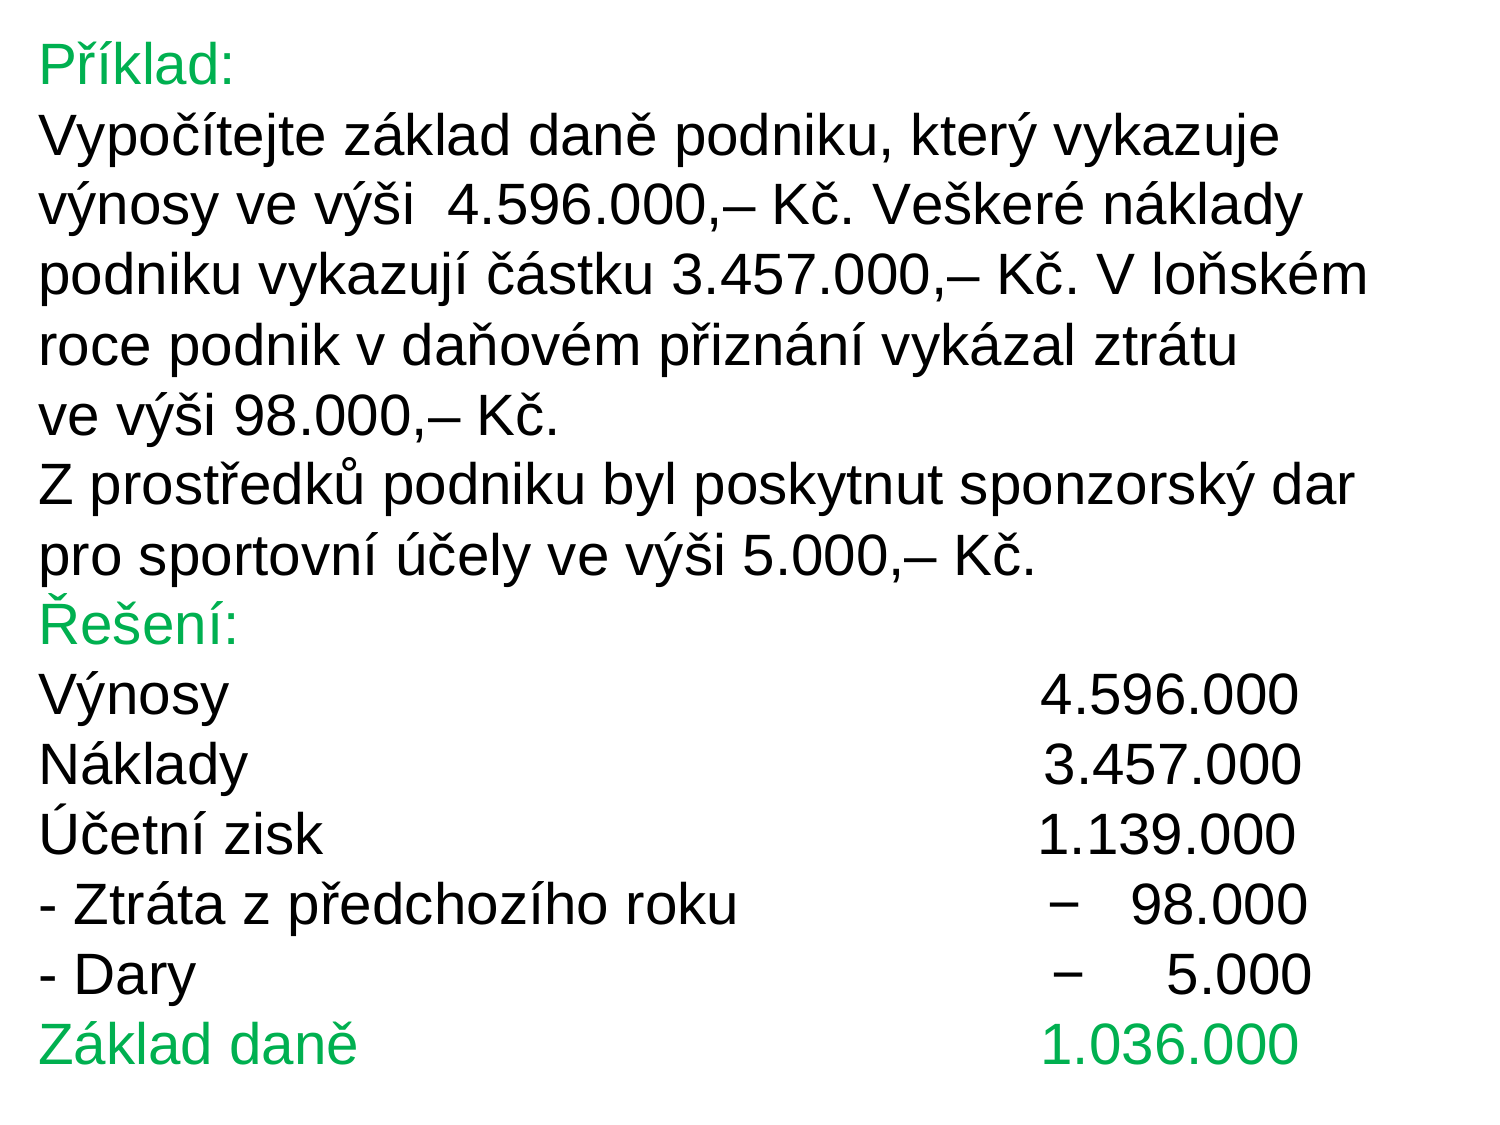

Příklad:
Vypočítejte základ daně podniku, který vykazuje
výnosy ve výši 4.596.000,– Kč. Veškeré náklady
podniku vykazují částku 3.457.000,– Kč. V loňském
roce podnik v daňovém přiznání vykázal ztrátu
ve výši 98.000,– Kč.
Z prostředků podniku byl poskytnut sponzorský dar
pro sportovní účely ve výši 5.000,– Kč.
Řešení:
Výnosy 4.596.000
Náklady 3.457.000
Účetní zisk 1.139.000
- Ztráta z předchozího roku − 98.000
- Dary 	 − 5.000
Základ daně 1.036.000